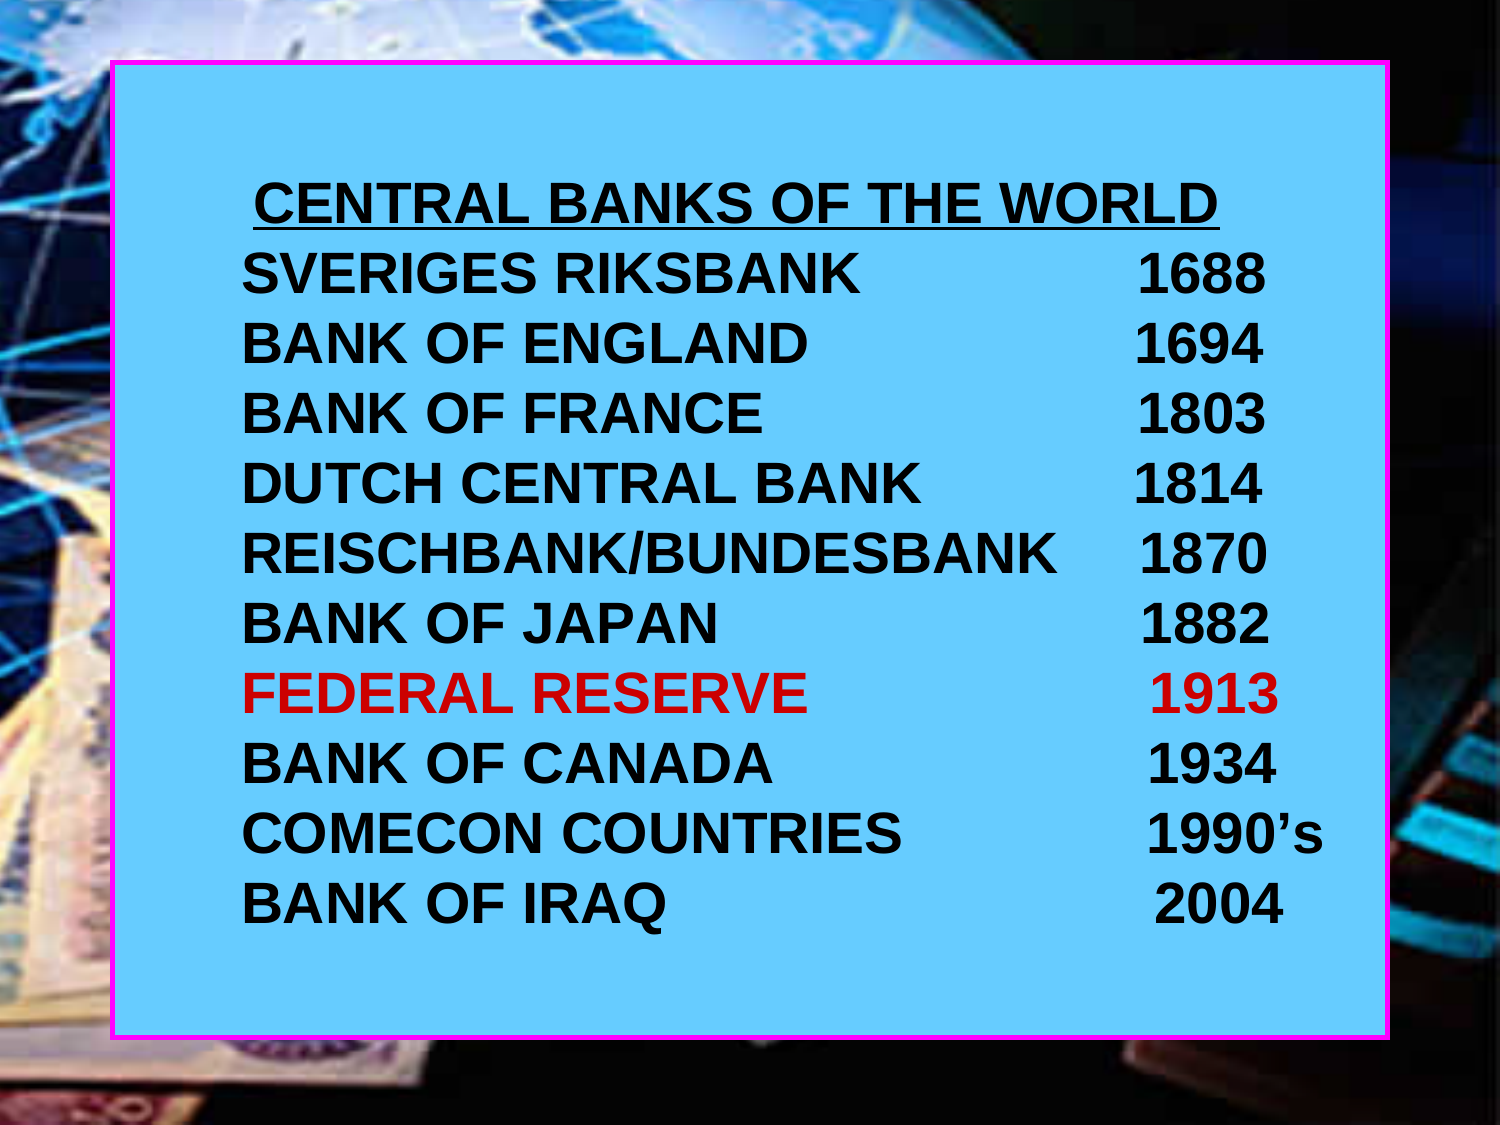

#
 CENTRAL BANKS OF THE WORLD
 SVERIGES RIKSBANK 1688
 BANK OF ENGLAND 1694
 BANK OF FRANCE 1803
 DUTCH CENTRAL BANK 1814
 REISCHBANK/BUNDESBANK 1870
 BANK OF JAPAN 1882
 FEDERAL RESERVE 1913
 BANK OF CANADA 1934
 COMECON COUNTRIES 1990’s
 BANK OF IRAQ 2004